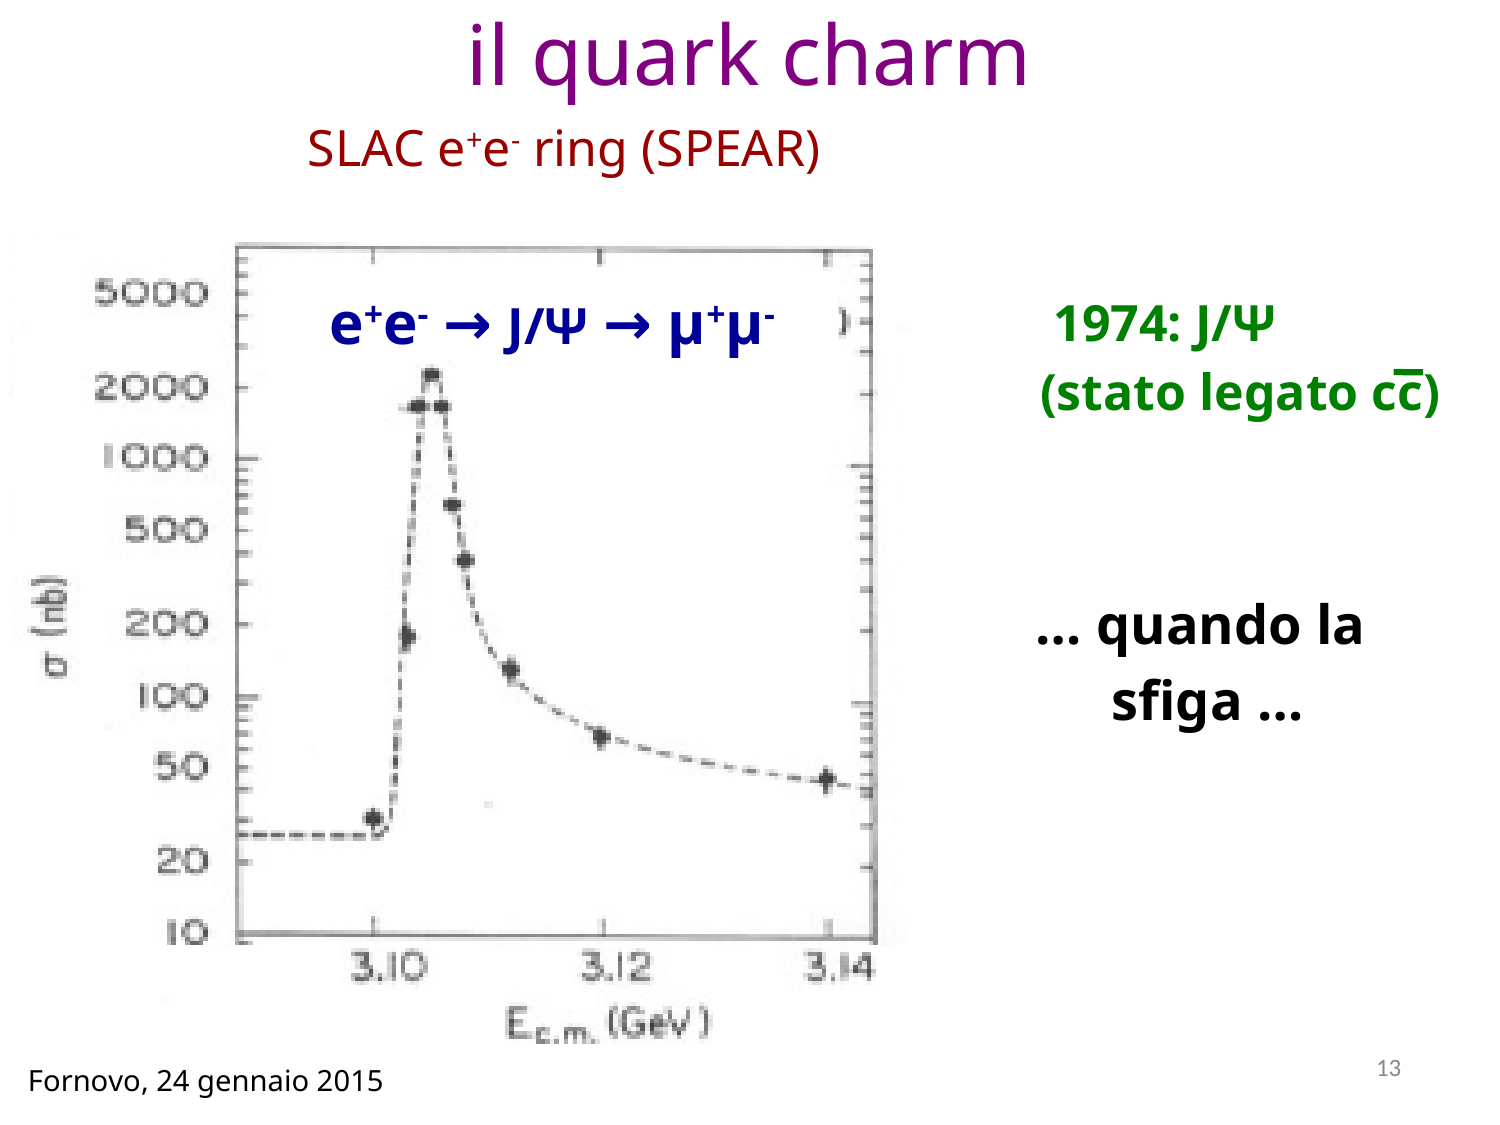

il quark charm
SLAC e+e- ring (SPEAR)
	1974: J/Ψ
(stato legato cc)‏
e+e- → J/Ψ → μ+μ-
… quando la
sfiga …‏
13